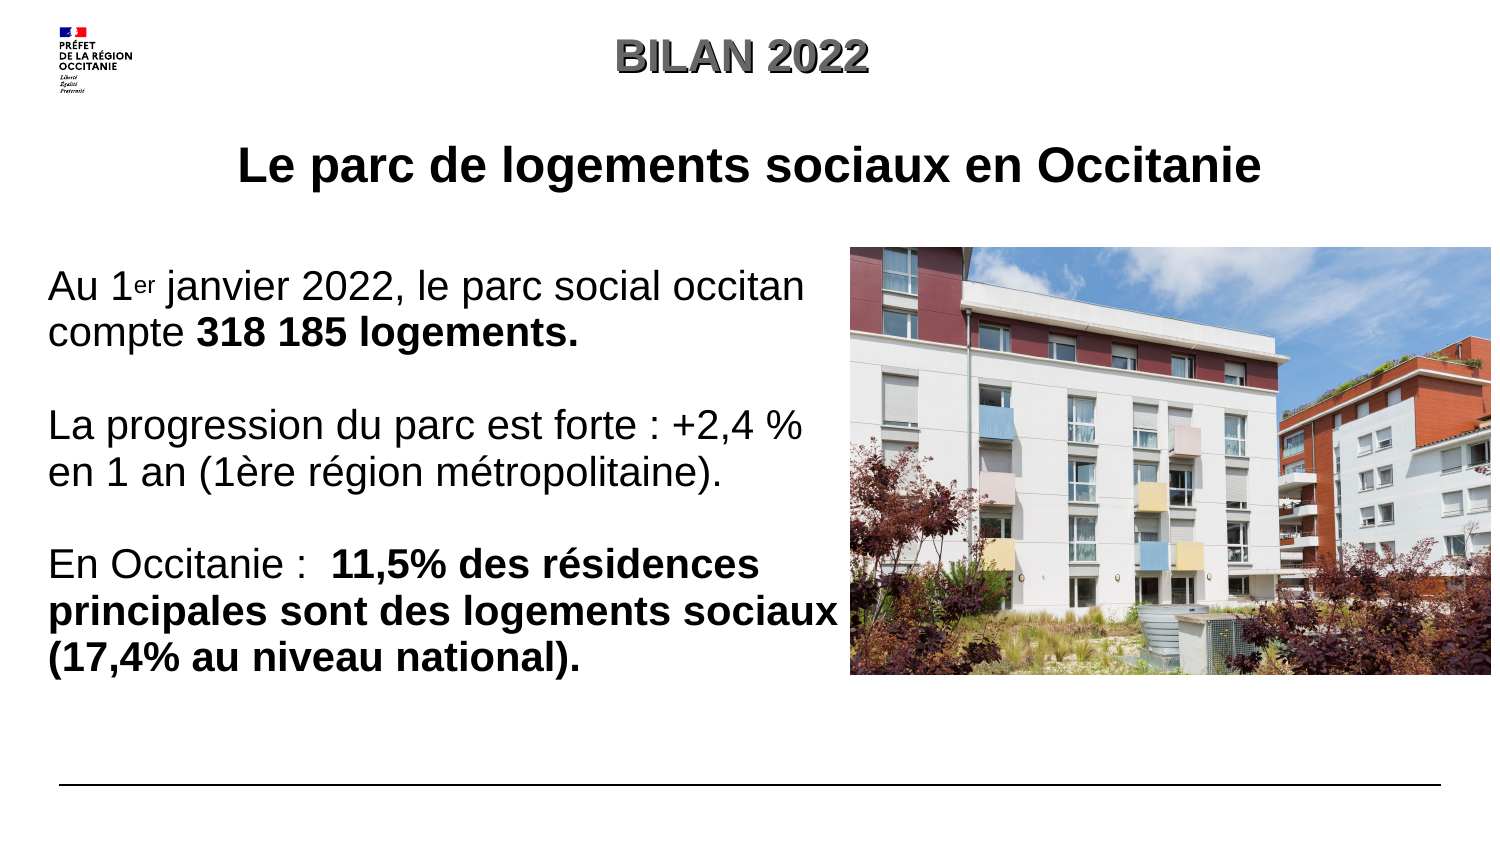

BILAN 2022
# Le parc de logements sociaux en Occitanie
Au 1er janvier 2022, le parc social occitan compte 318 185 logements.
La progression du parc est forte : +2,4 %
en 1 an (1ère région métropolitaine).
En Occitanie : 11,5% des résidences principales sont des logements sociaux (17,4% au niveau national).